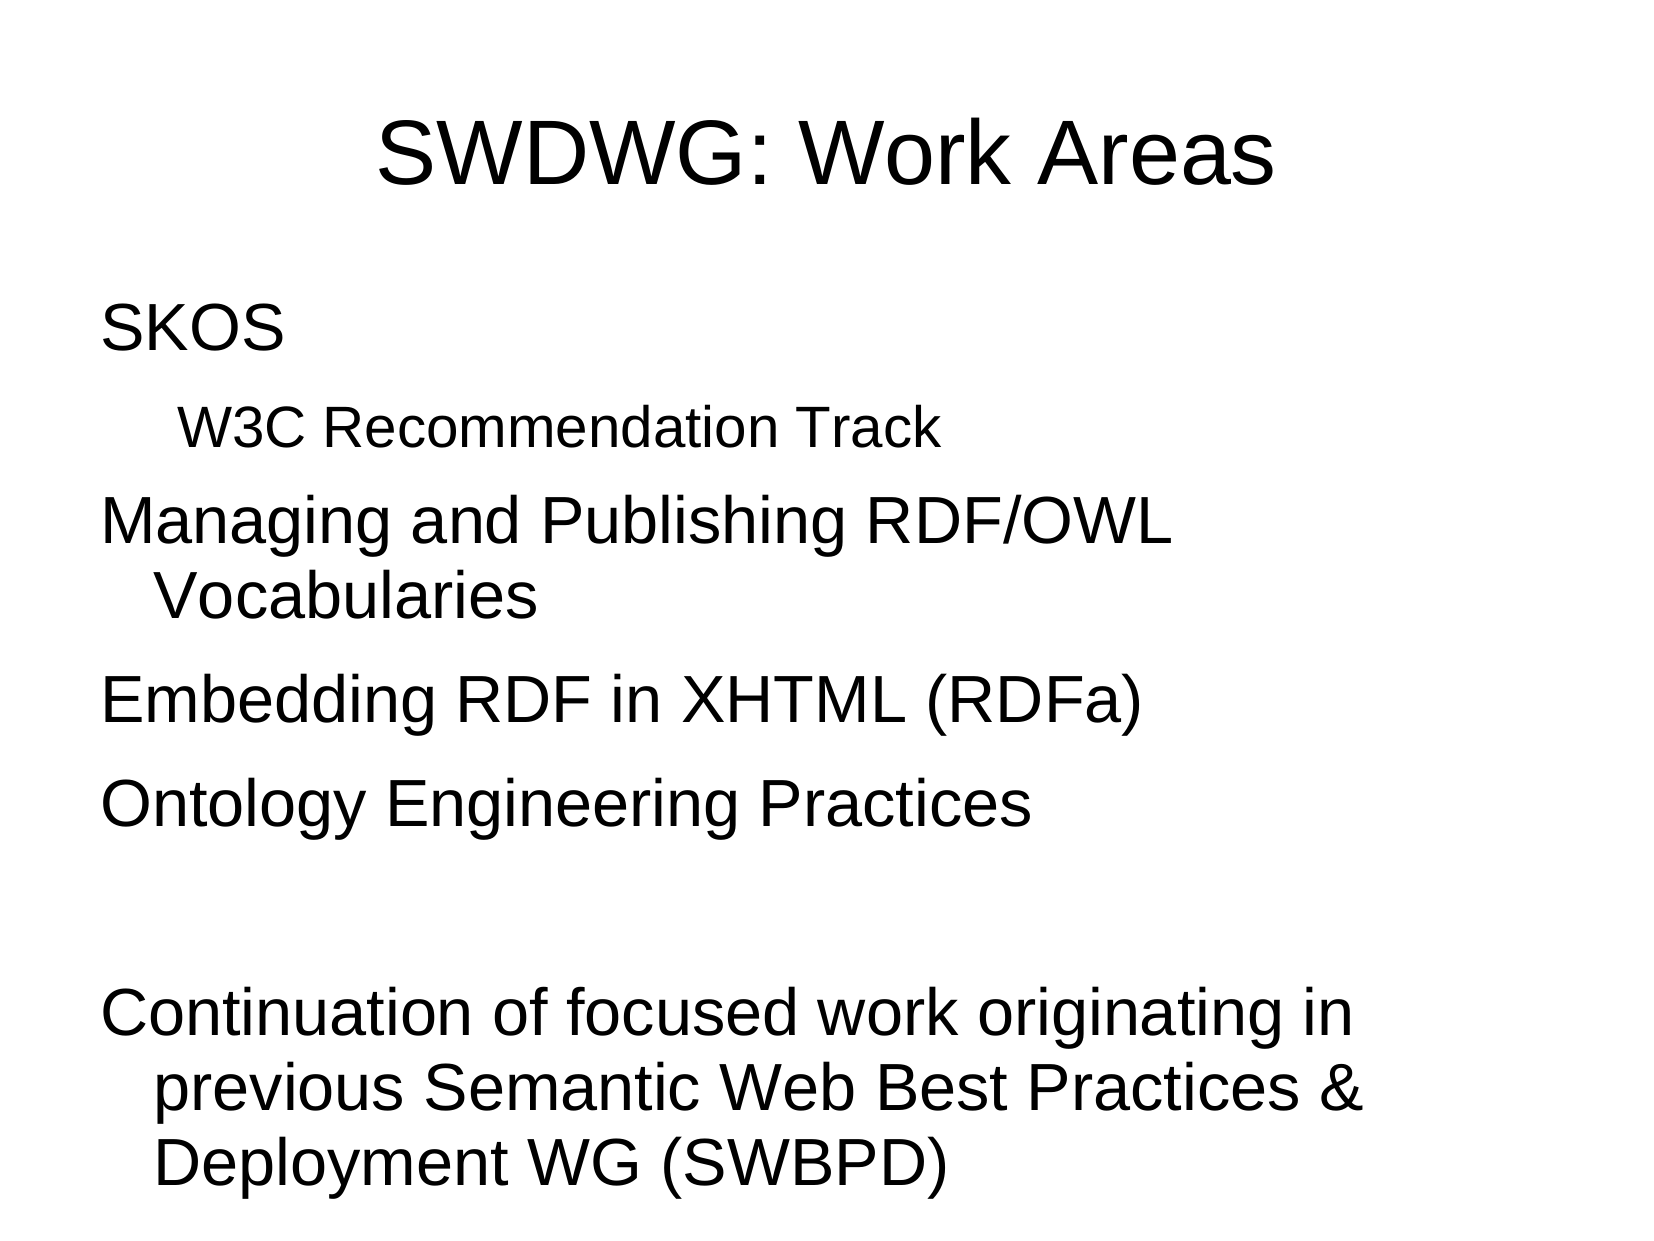

# SWDWG: Work Areas
SKOS
W3C Recommendation Track
Managing and Publishing RDF/OWL Vocabularies
Embedding RDF in XHTML (RDFa)
Ontology Engineering Practices
Continuation of focused work originating in previous Semantic Web Best Practices & Deployment WG (SWBPD)